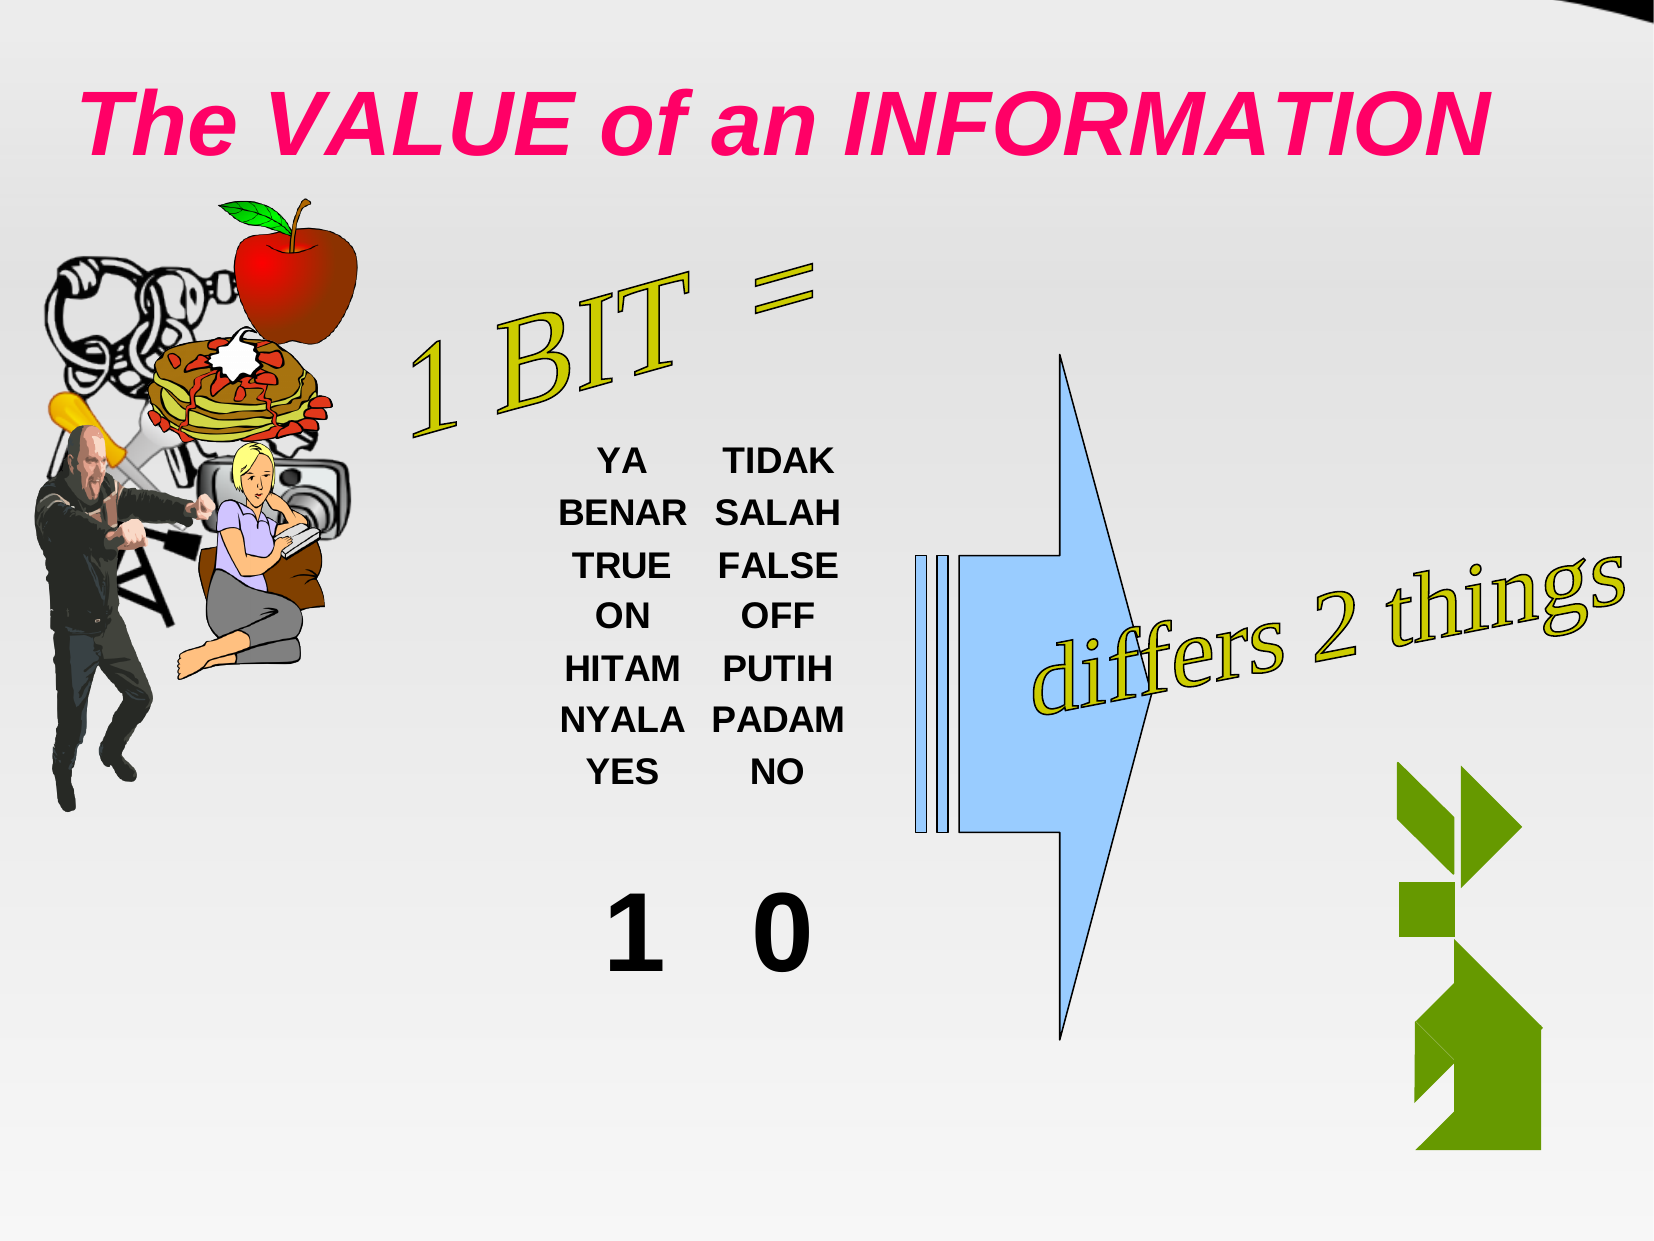

# The VALUE of an INFORMATION
1 BIT =
differs 2 things
1
0